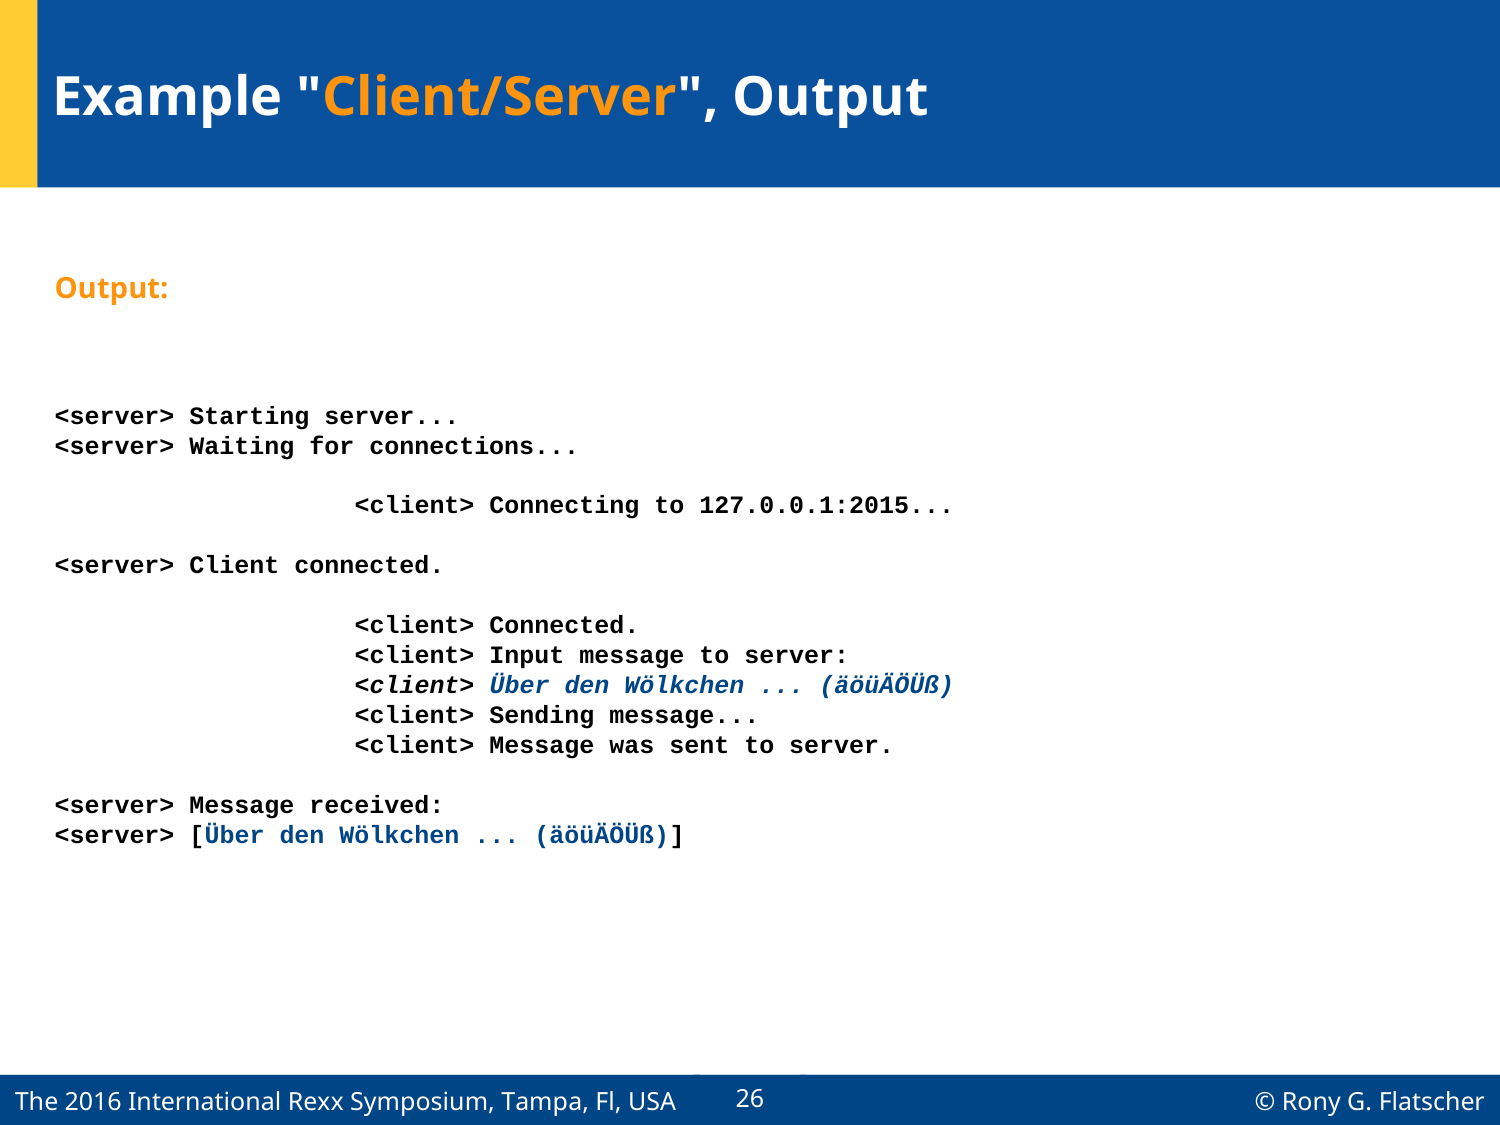

# Example "Client/Server", Output
Output:
<server> Starting server...
<server> Waiting for connections...
		<client> Connecting to 127.0.0.1:2015...
<server> Client connected.
		<client> Connected.
		<client> Input message to server:
		<client> Über den Wölkchen ... (äöüÄÖÜß)
		<client> Sending message...
		<client> Message was sent to server.
<server> Message received:
<server> [Über den Wölkchen ... (äöüÄÖÜß)]